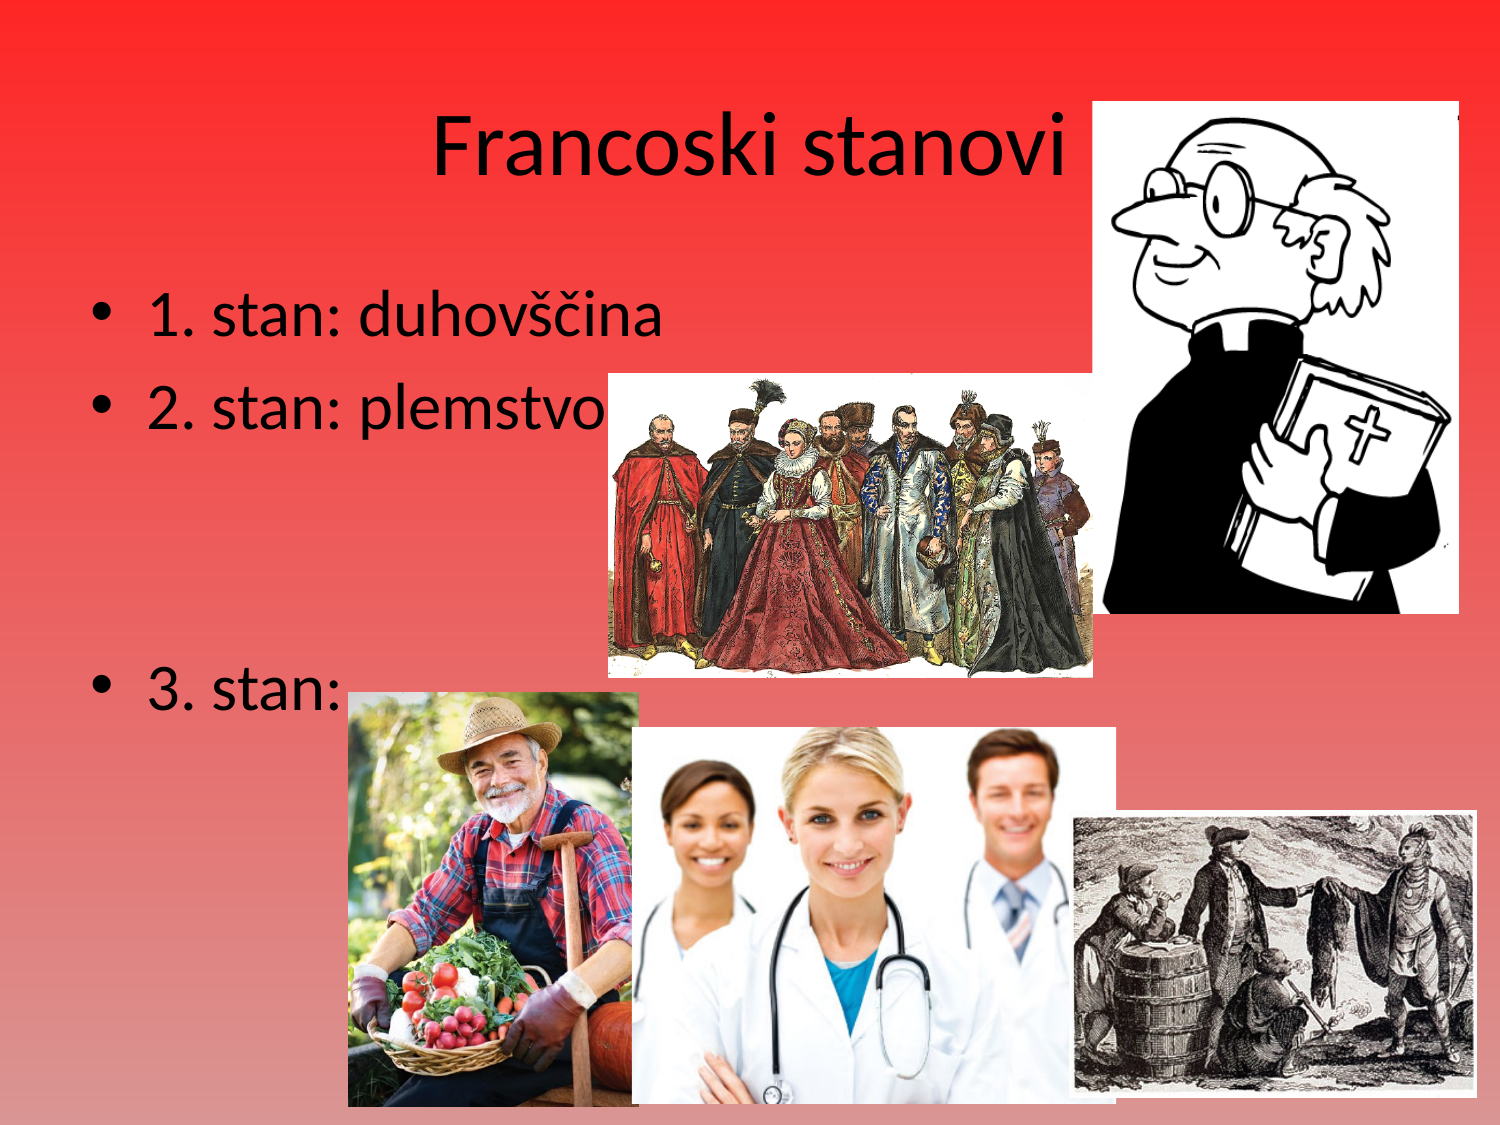

# Francoski stanovi
1. stan: duhovščina
2. stan: plemstvo
3. stan: